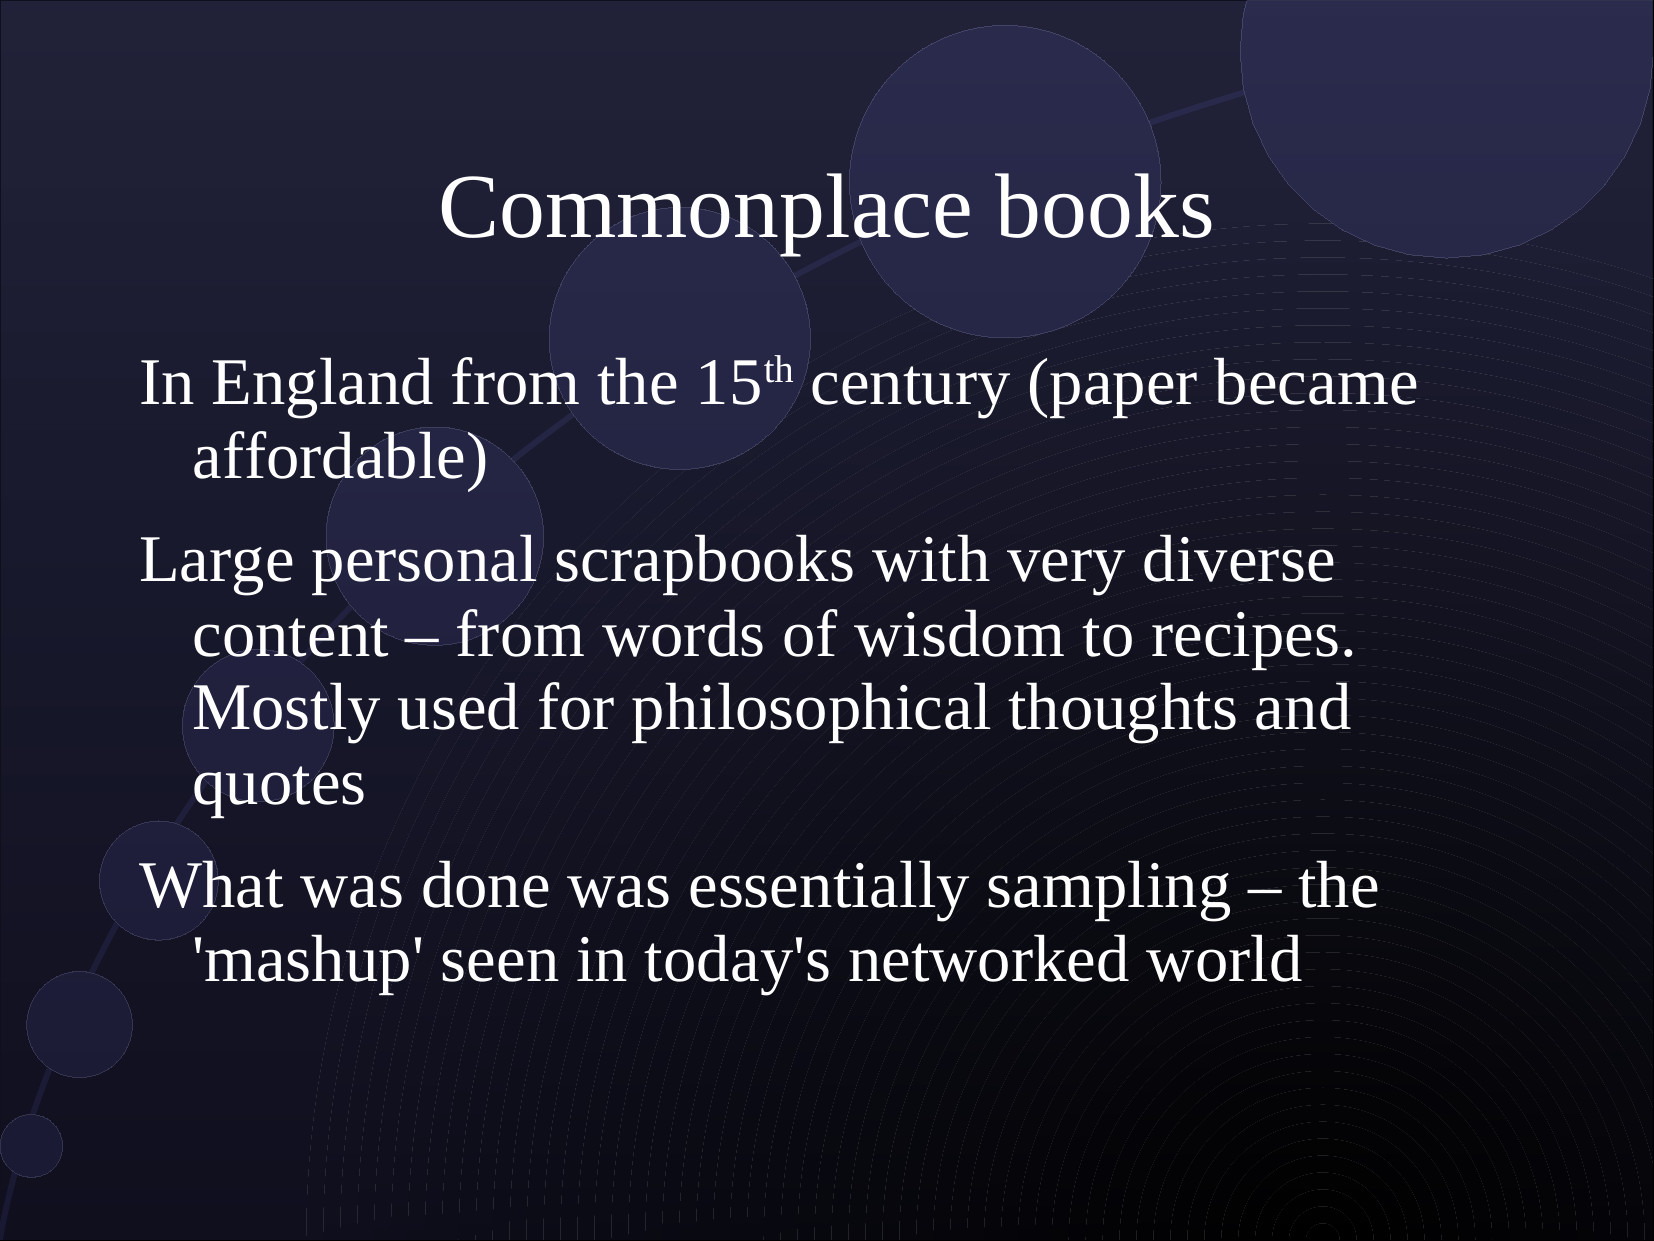

# Commonplace books
In England from the 15th century (paper became affordable)
Large personal scrapbooks with very diverse content – from words of wisdom to recipes. Mostly used for philosophical thoughts and quotes
What was done was essentially sampling – the 'mashup' seen in today's networked world